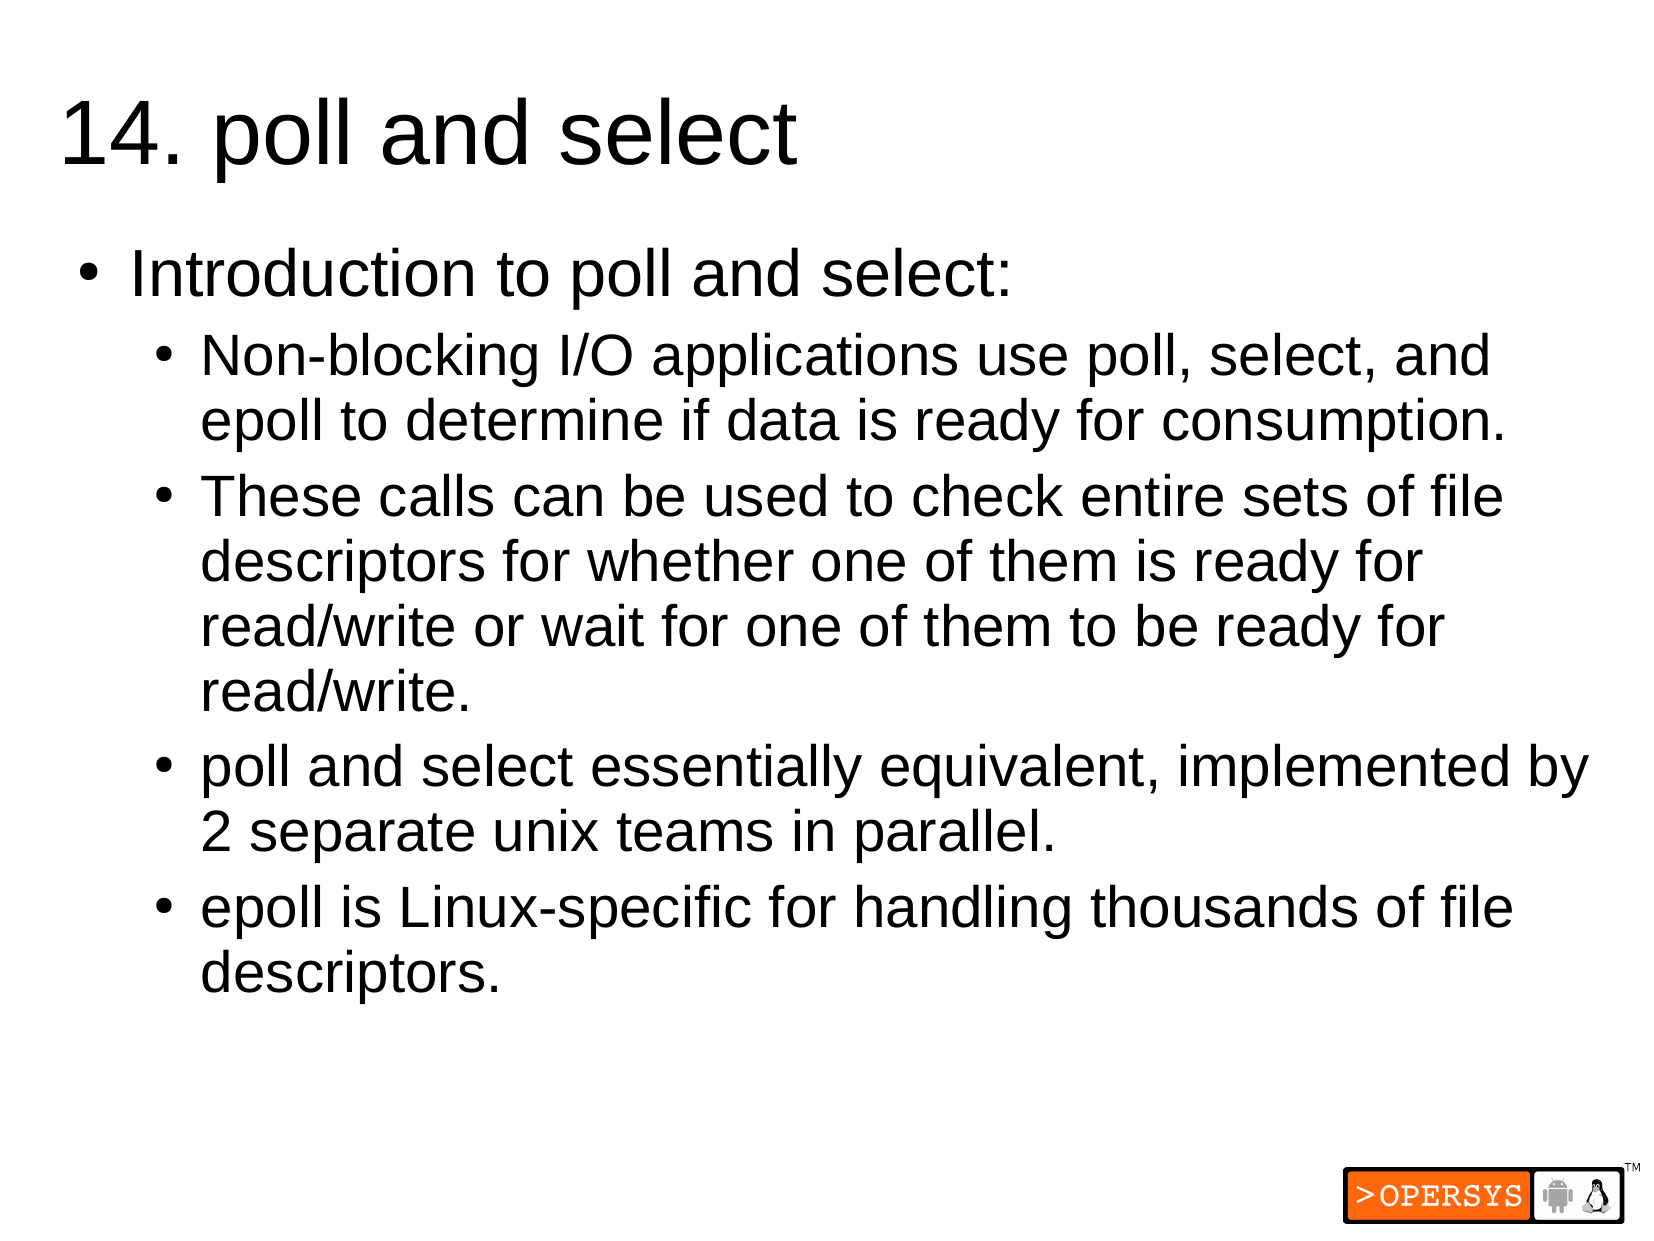

# 14. poll and select
Introduction to poll and select:
Non-blocking I/O applications use poll, select, and epoll to determine if data is ready for consumption.
These calls can be used to check entire sets of file descriptors for whether one of them is ready for read/write or wait for one of them to be ready for read/write.
poll and select essentially equivalent, implemented by 2 separate unix teams in parallel.
epoll is Linux-specific for handling thousands of file descriptors.